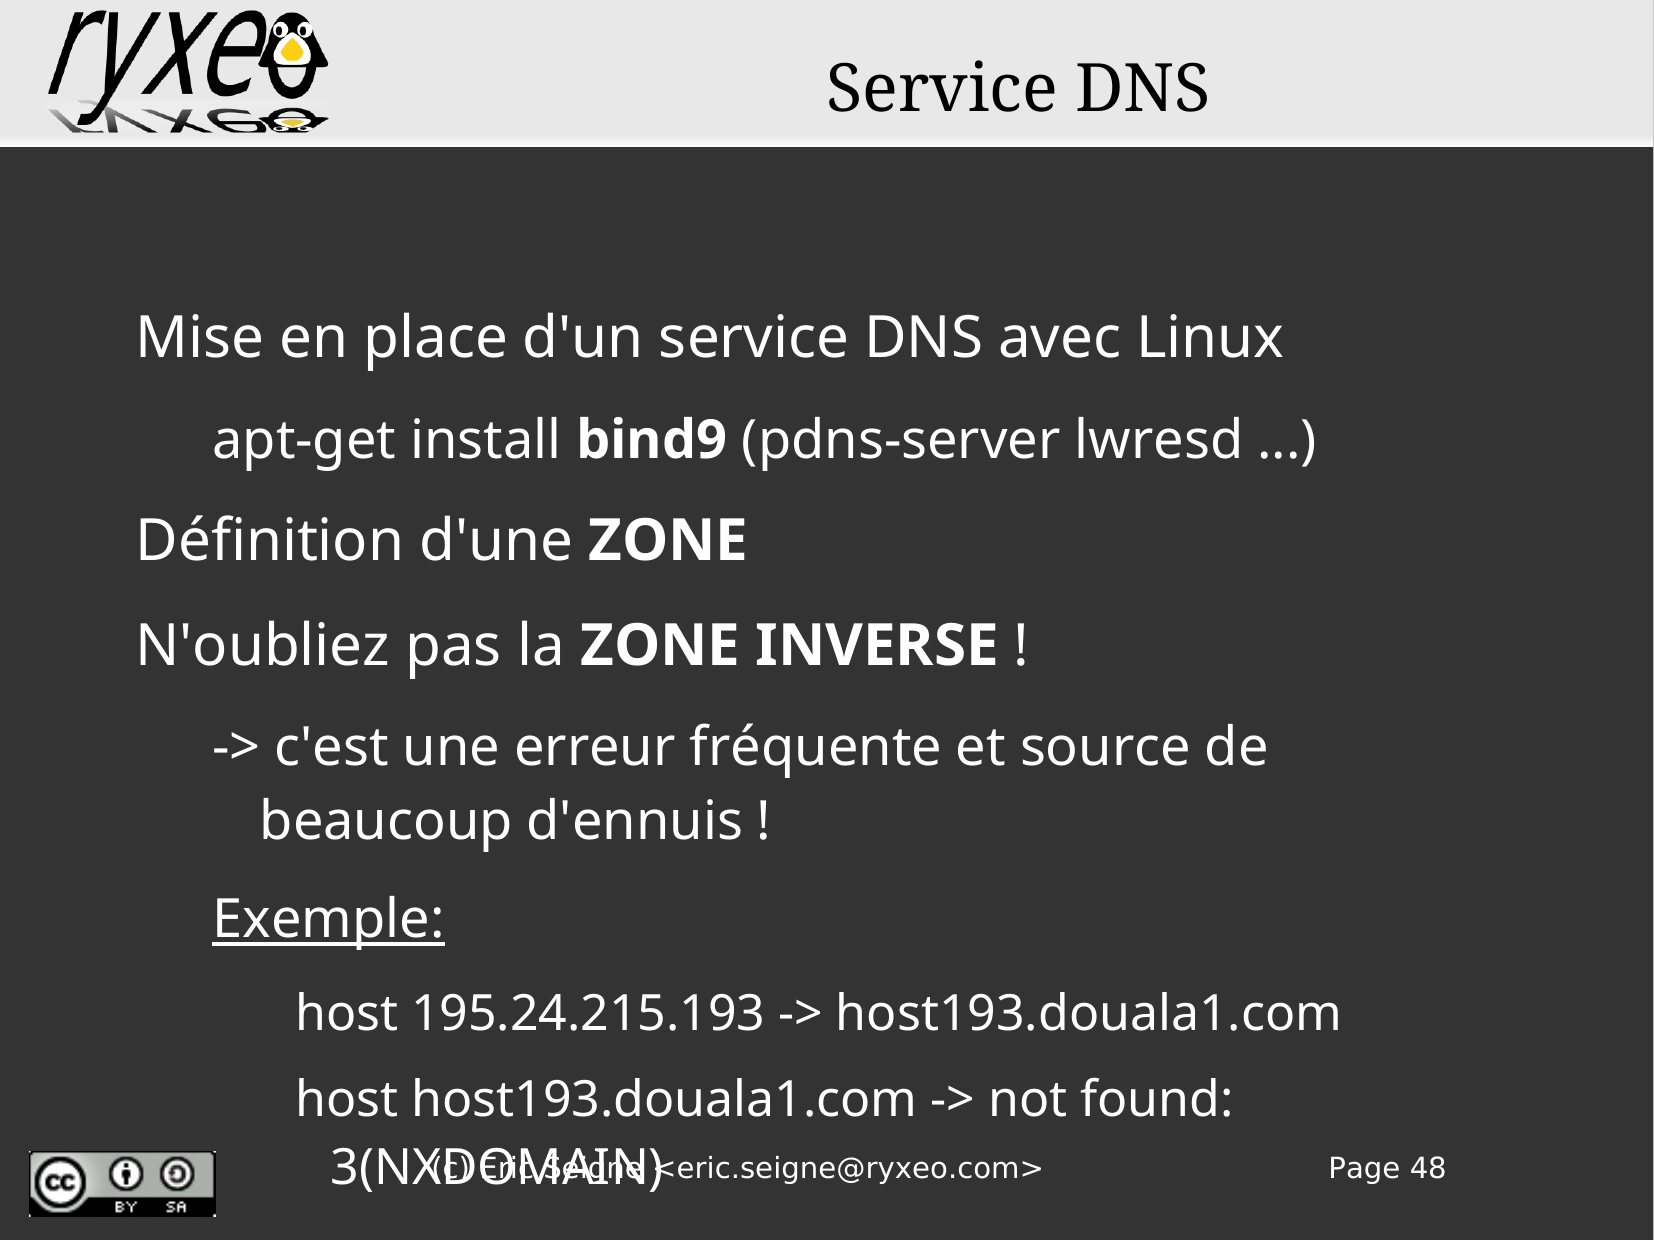

# Service DNS
Mise en place d'un service DNS avec Linux
apt-get install bind9 (pdns-server lwresd ...)
Définition d'une ZONE
N'oubliez pas la ZONE INVERSE !
-> c'est une erreur fréquente et source de beaucoup d'ennuis !
Exemple:
host 195.24.215.193 -> host193.douala1.com
host host193.douala1.com -> not found: 3(NXDOMAIN)
Toto le héro
48